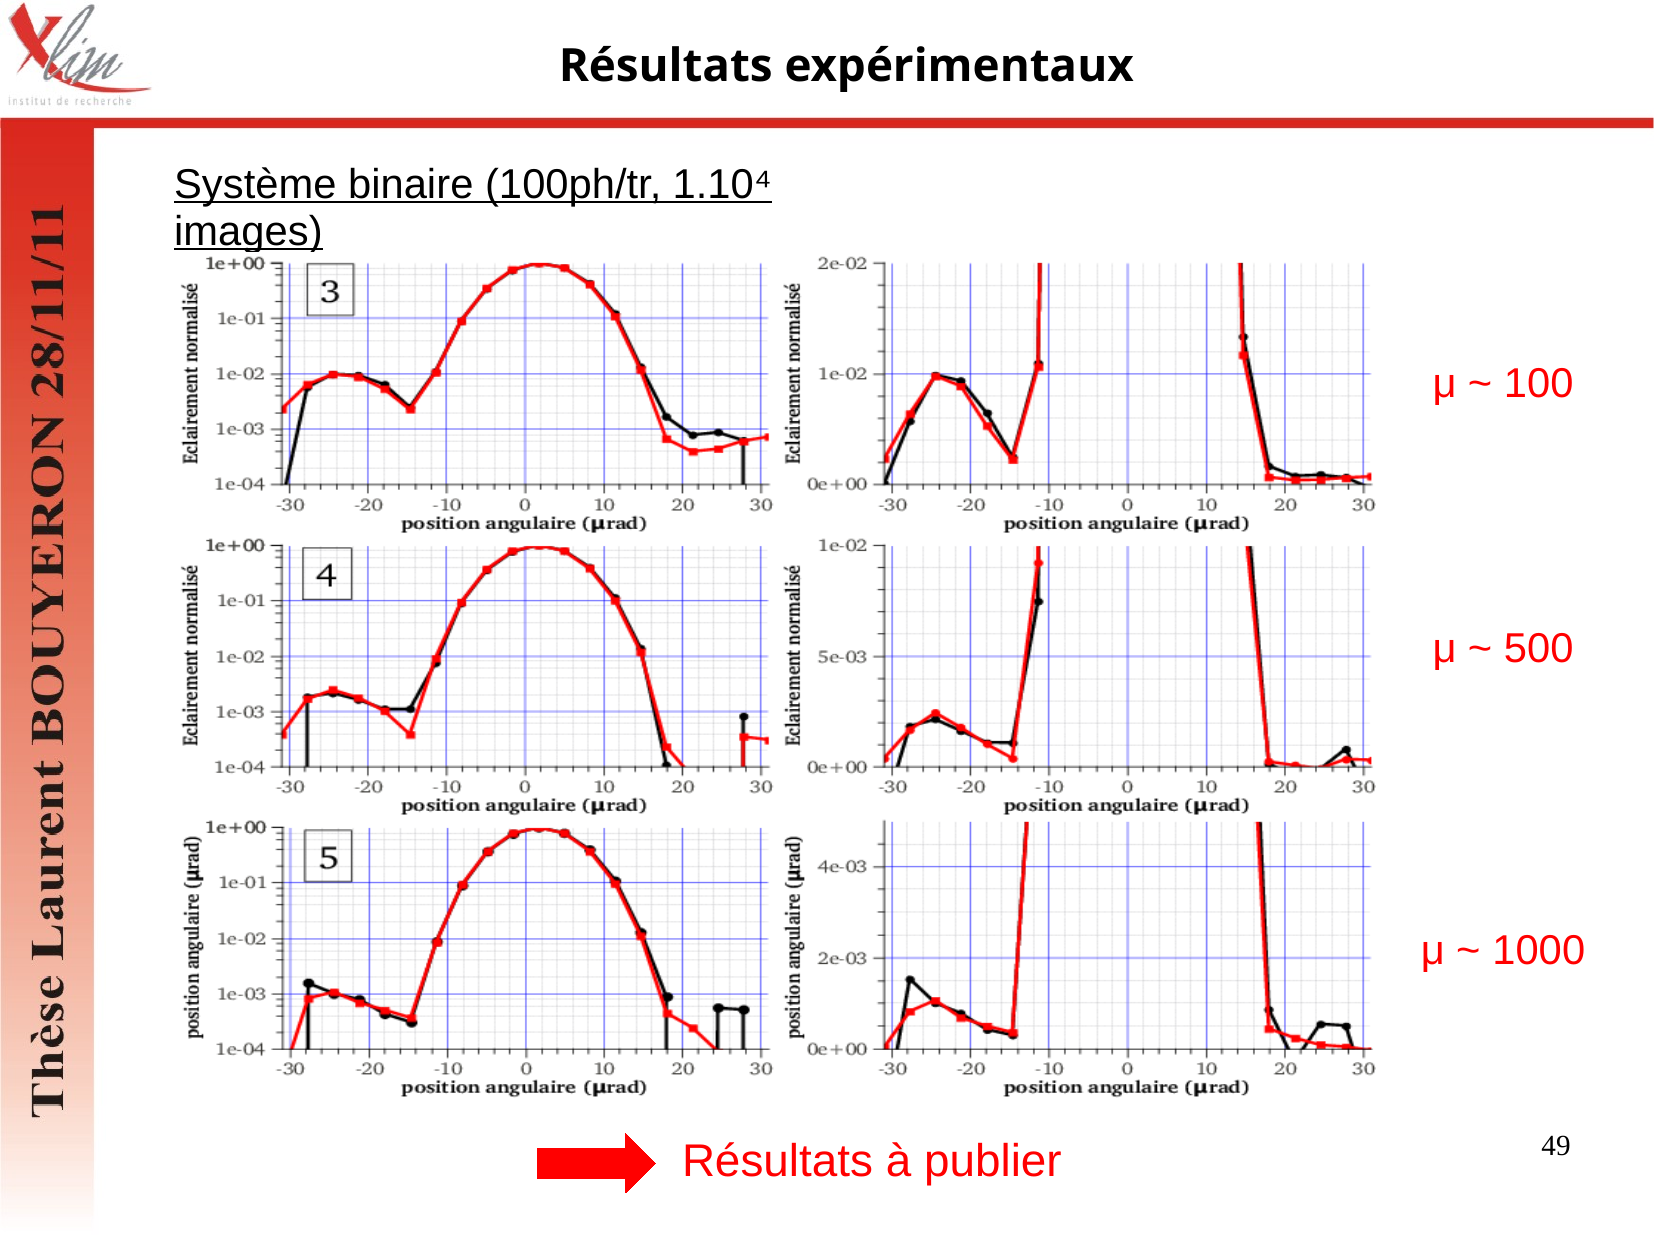

Résultats expérimentaux
Système binaire (100ph/tr, 1.10⁴ images)
μ ~ 100
μ ~ 500
μ ~ 1000
Résultats à publier
49